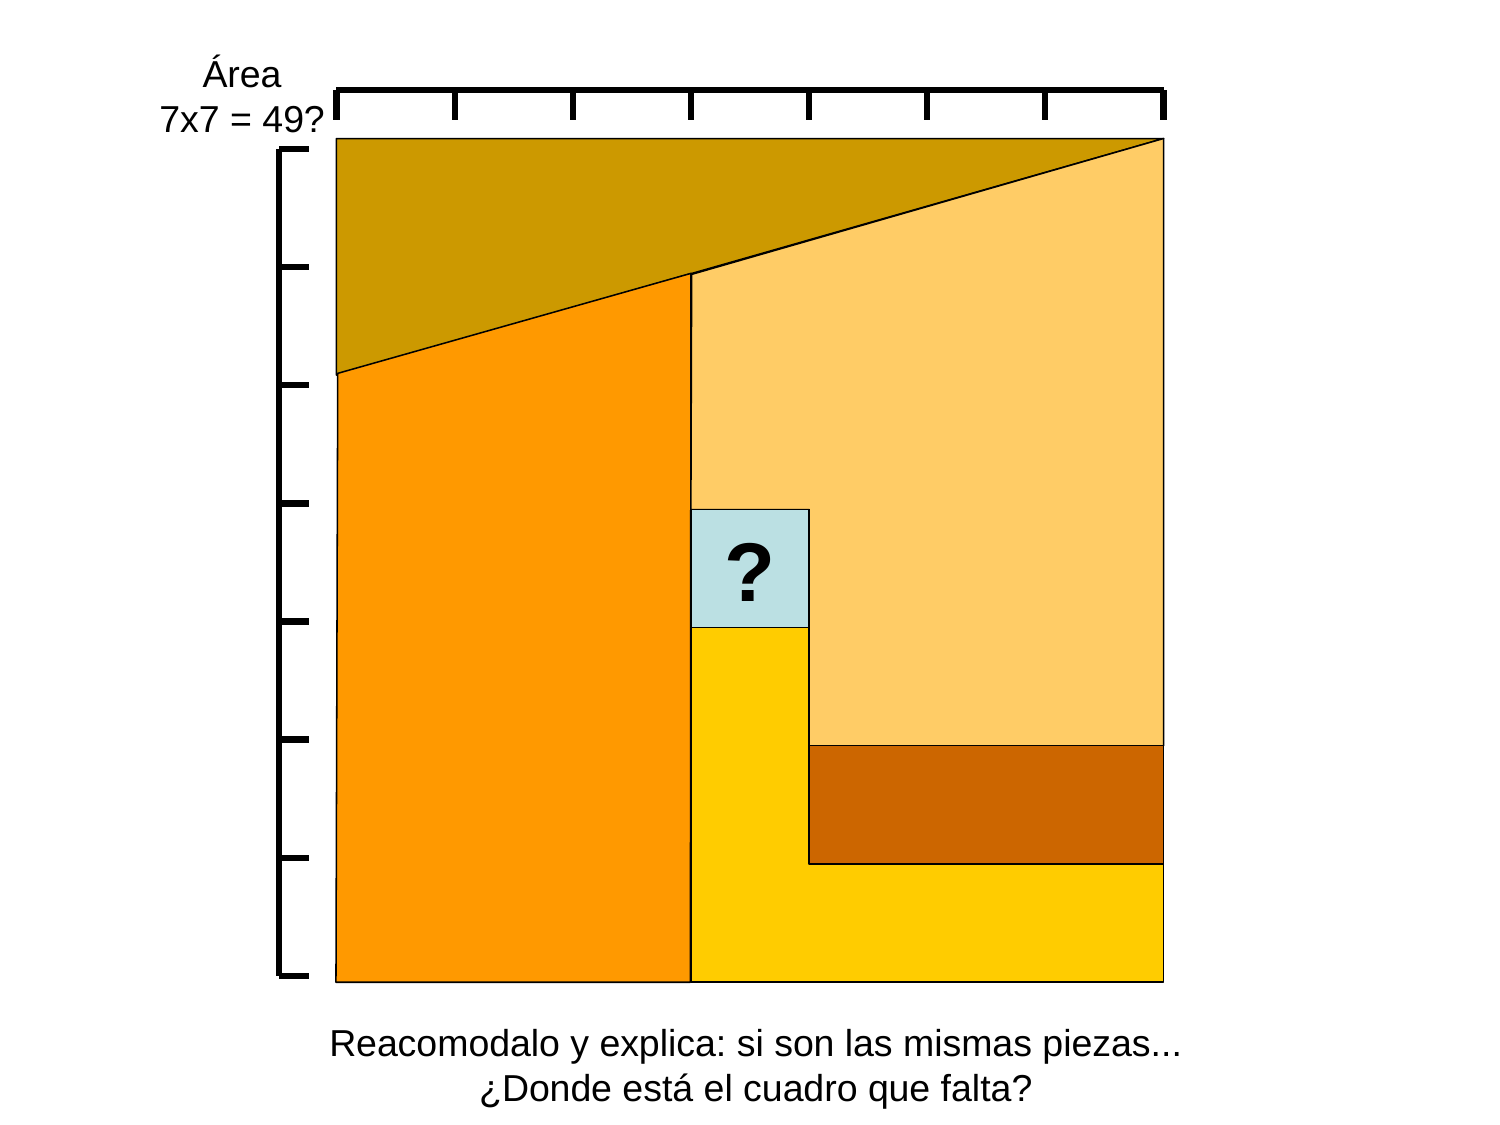

Área
7x7 = 49?
?
Reacomodalo y explica: si son las mismas piezas...
¿Donde está el cuadro que falta?